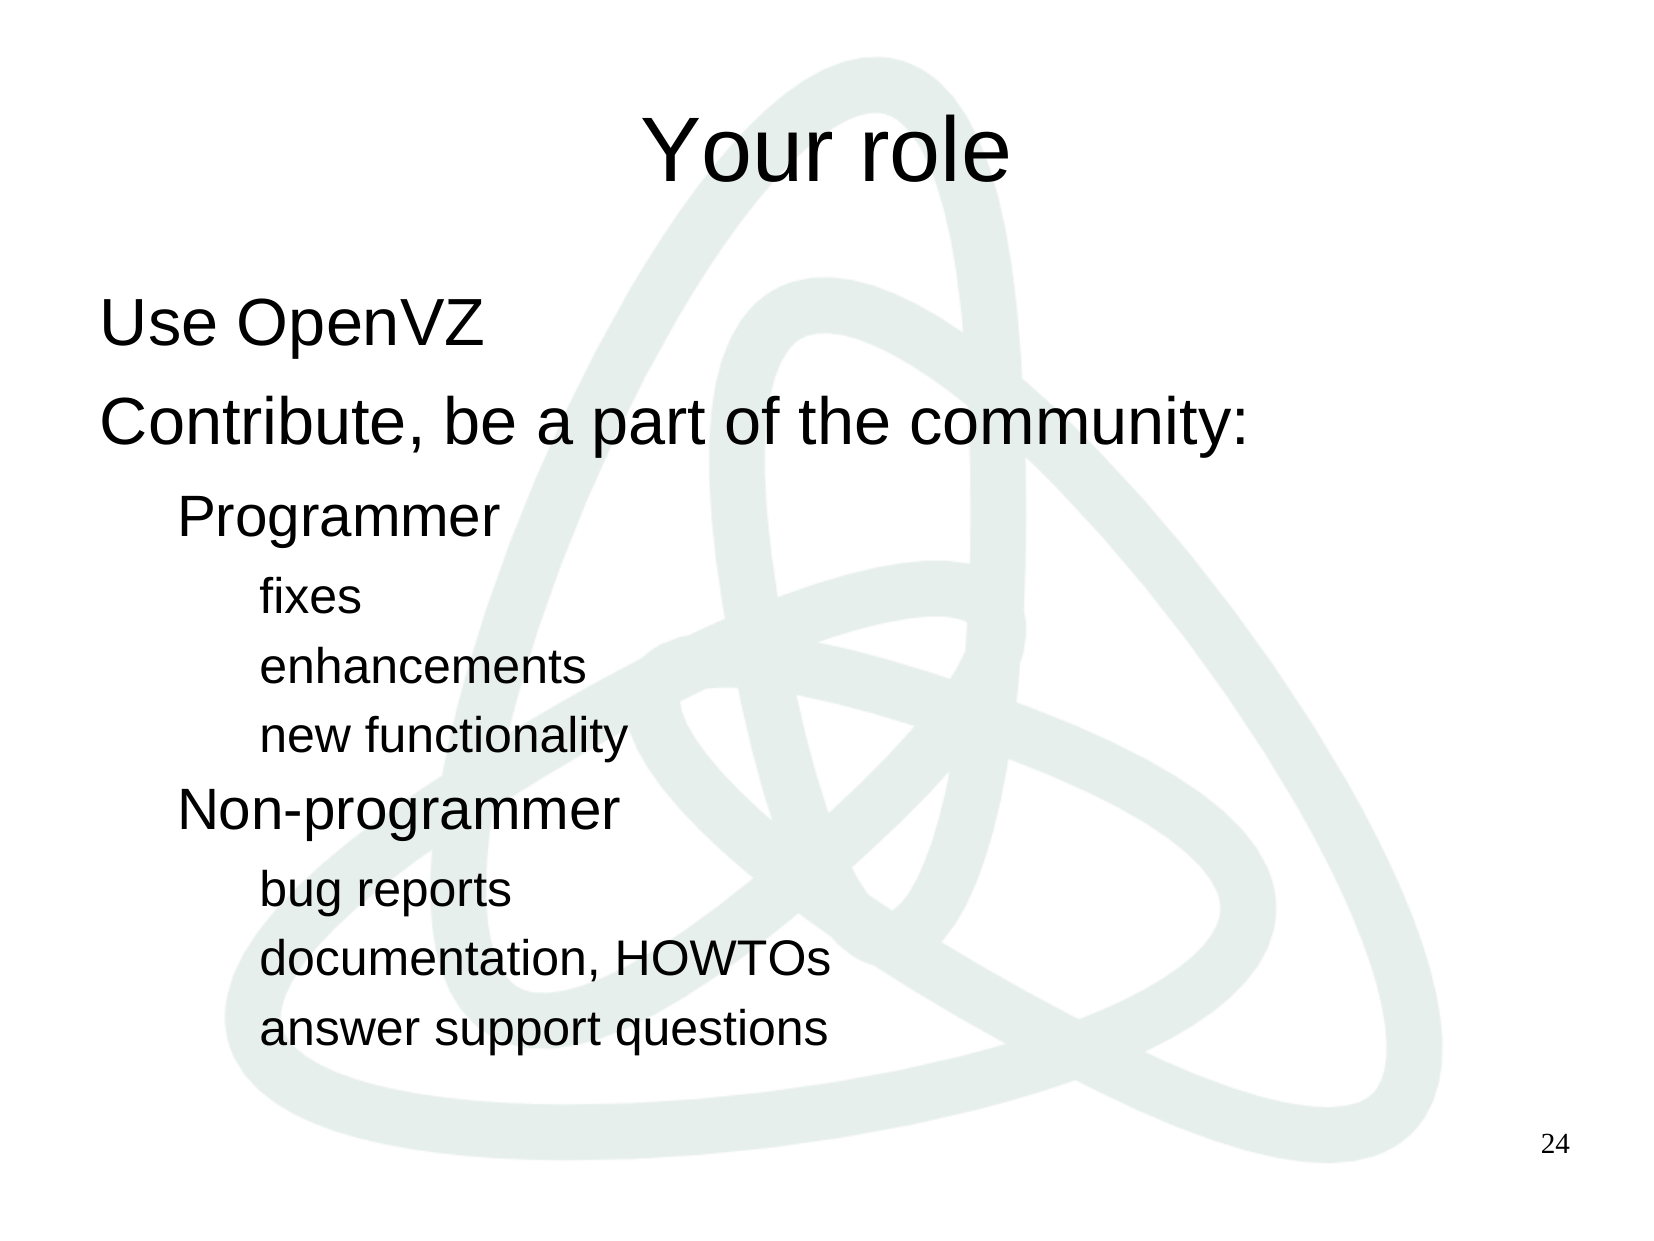

# Your role
Use OpenVZ
Contribute, be a part of the community:
Programmer
fixes
enhancements
new functionality
Non-programmer
bug reports
documentation, HOWTOs
answer support questions